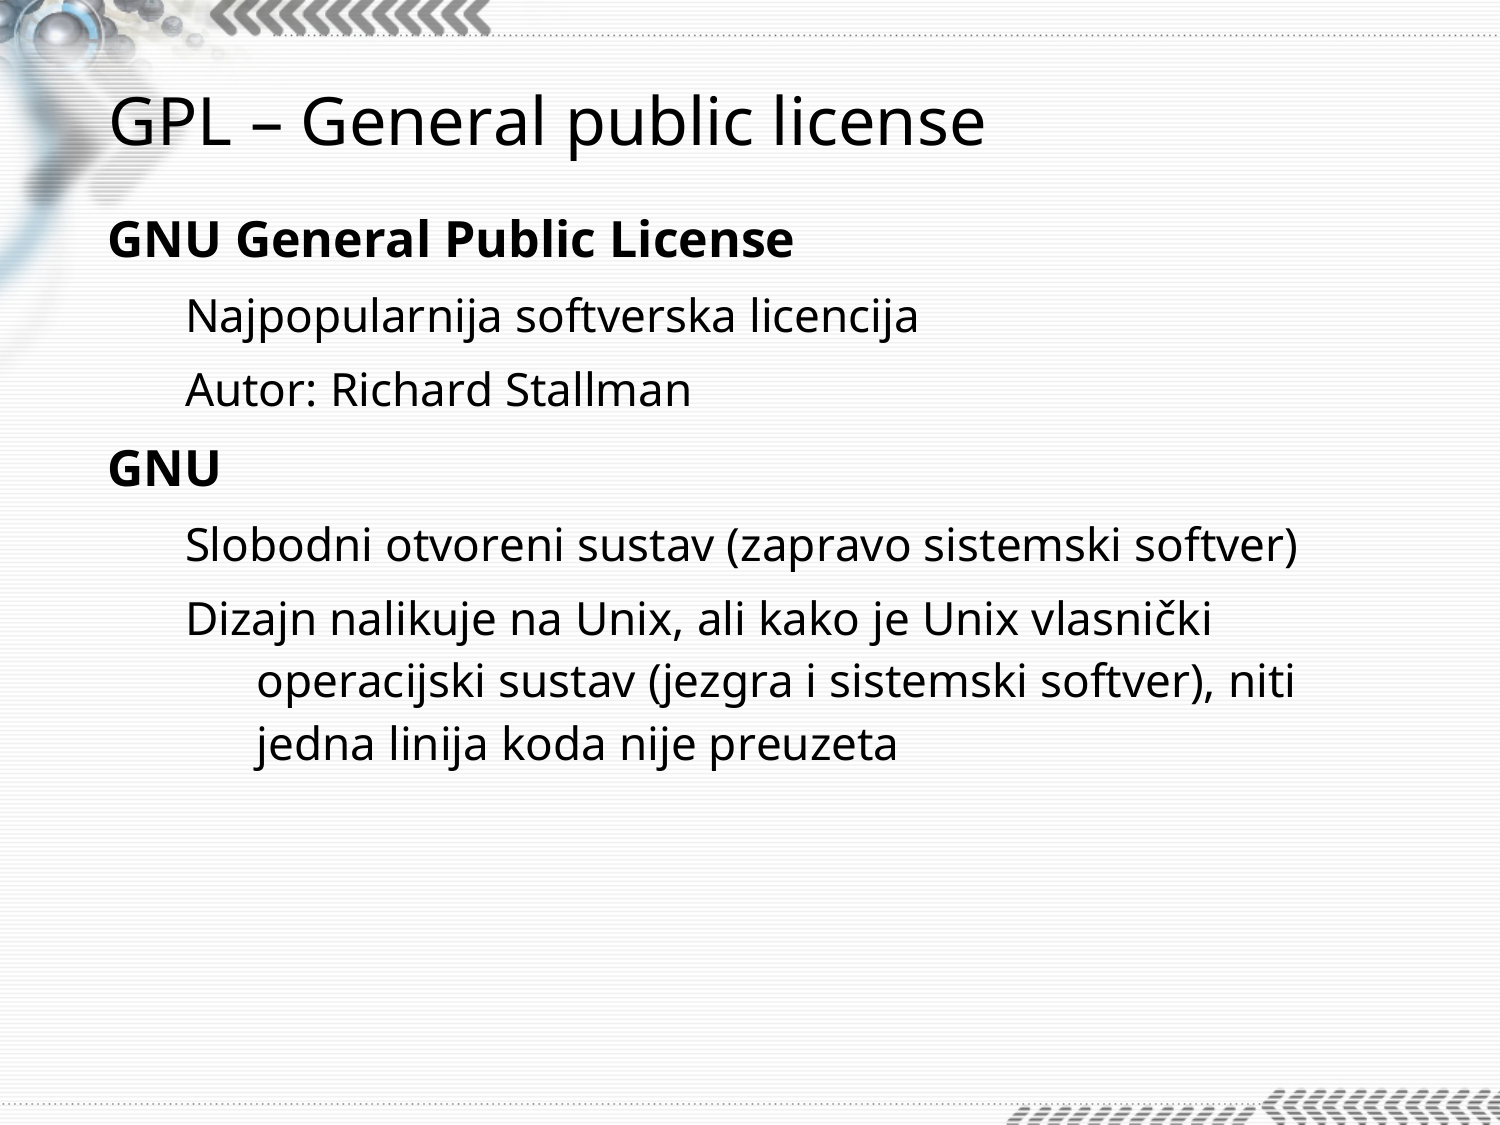

# GPL – General public license
GNU General Public License
Najpopularnija softverska licencija
Autor: Richard Stallman
GNU
Slobodni otvoreni sustav (zapravo sistemski softver)
Dizajn nalikuje na Unix, ali kako je Unix vlasnički operacijski sustav (jezgra i sistemski softver), niti jedna linija koda nije preuzeta